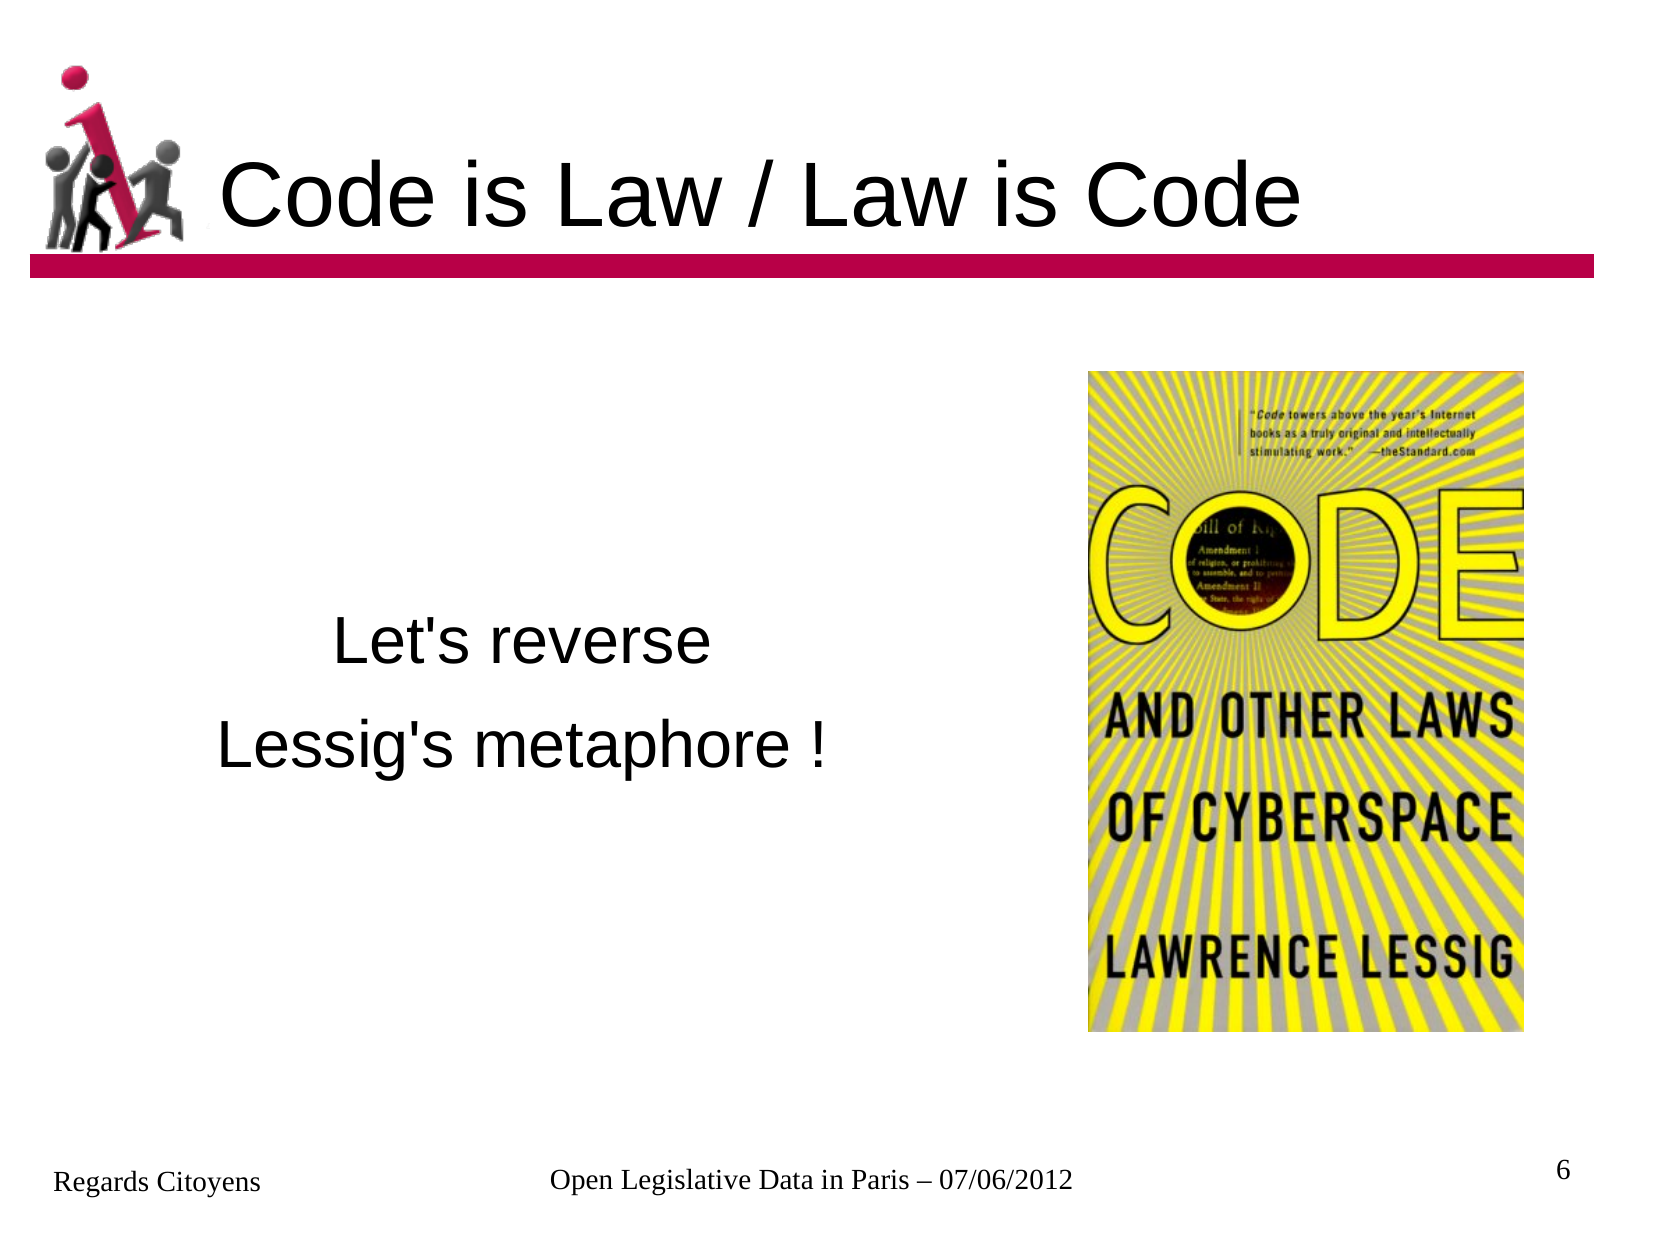

# Code is Law / Law is Code
Let's reverse
Lessig's metaphore !
6
Présentation au Sénat - 31 mai 2012